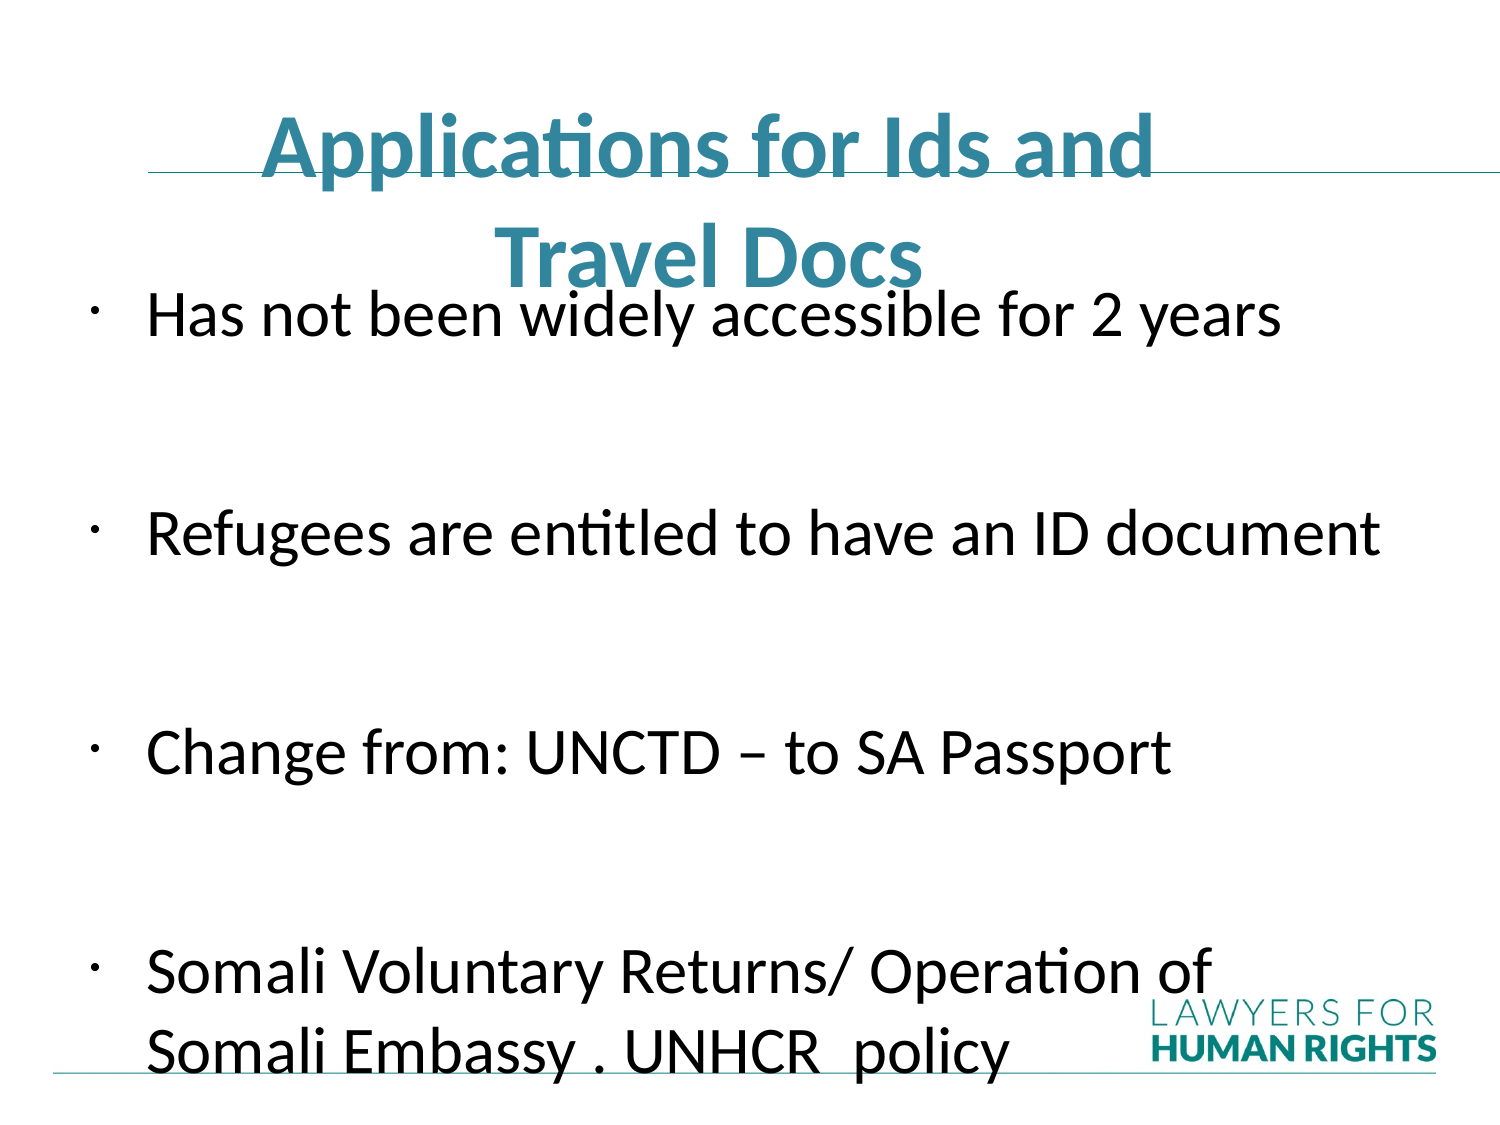

# Applications for Ids and Travel Docs
Has not been widely accessible for 2 years
Refugees are entitled to have an ID document
Change from: UNCTD – to SA Passport
Somali Voluntary Returns/ Operation of Somali Embassy . UNHCR policy